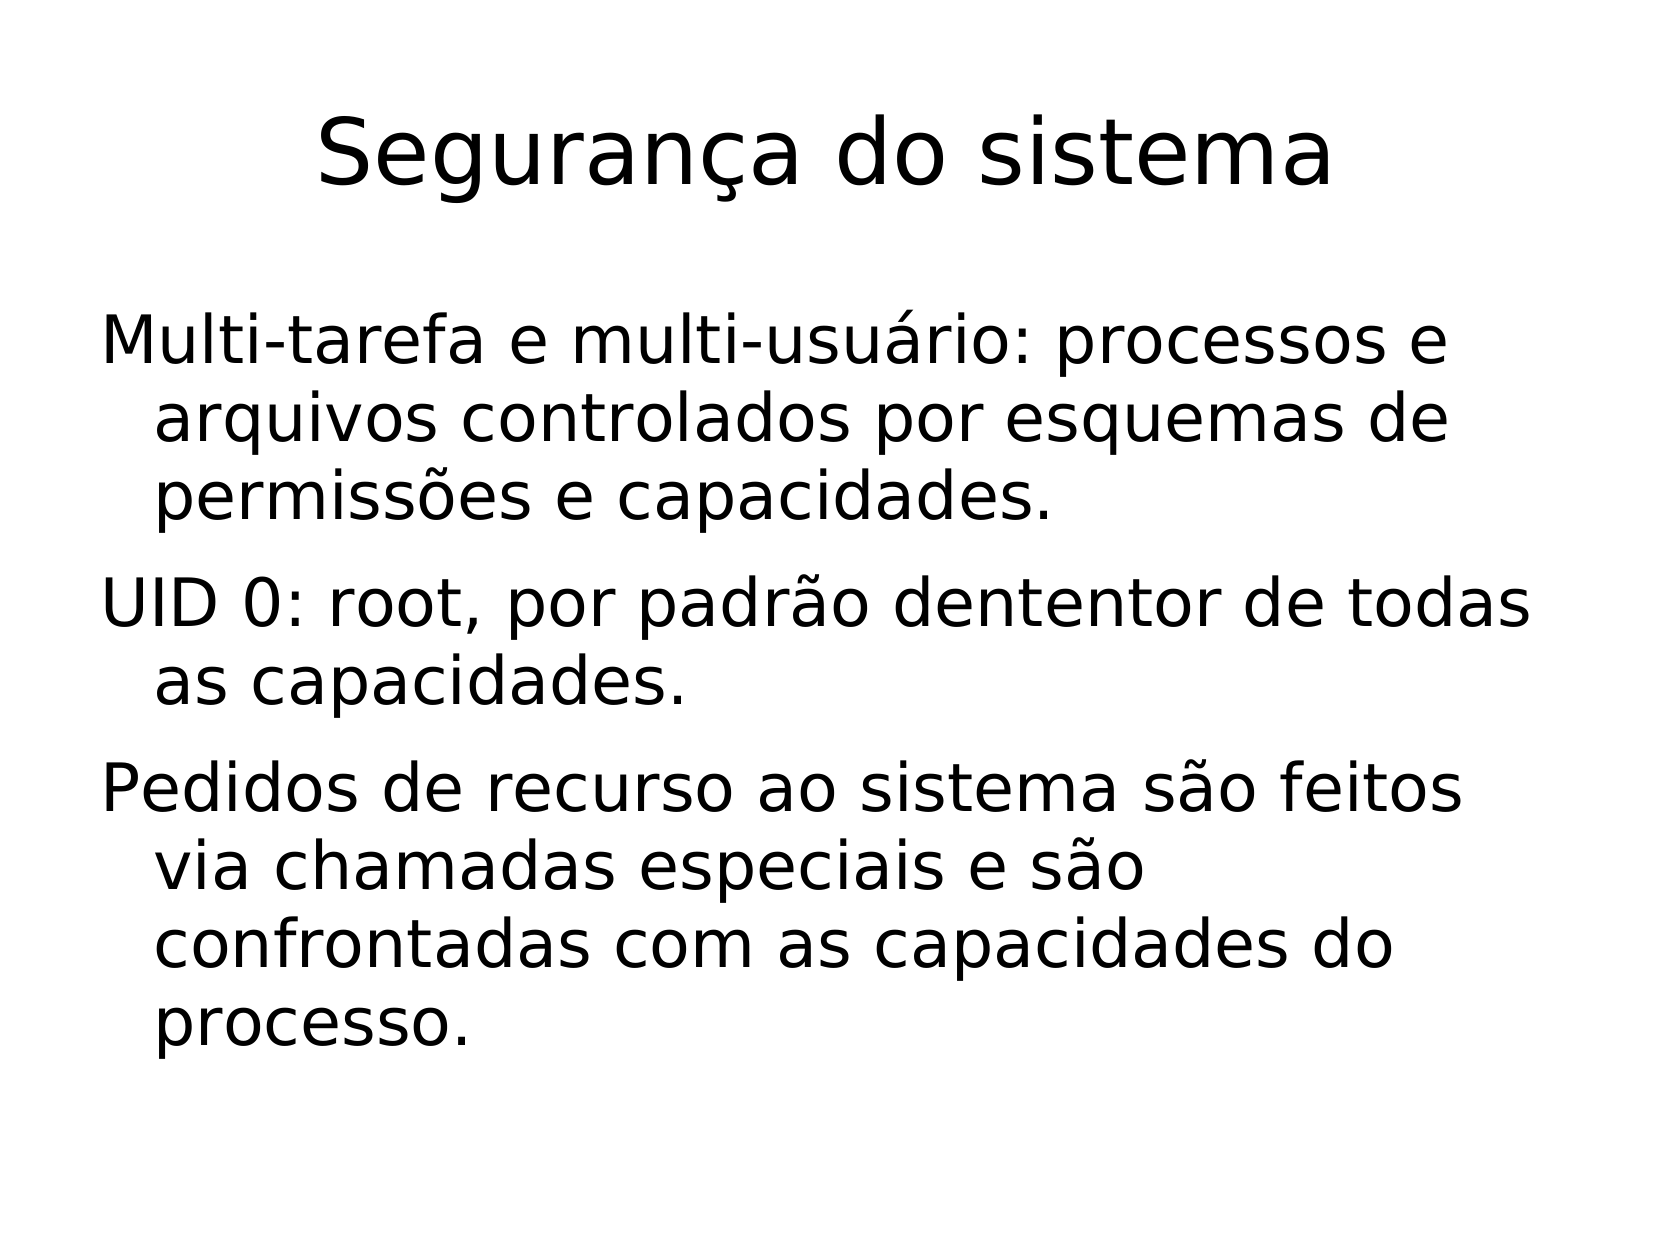

# Segurança do sistema
Multi-tarefa e multi-usuário: processos e arquivos controlados por esquemas de permissões e capacidades.
UID 0: root, por padrão dententor de todas as capacidades.
Pedidos de recurso ao sistema são feitos via chamadas especiais e são confrontadas com as capacidades do processo.